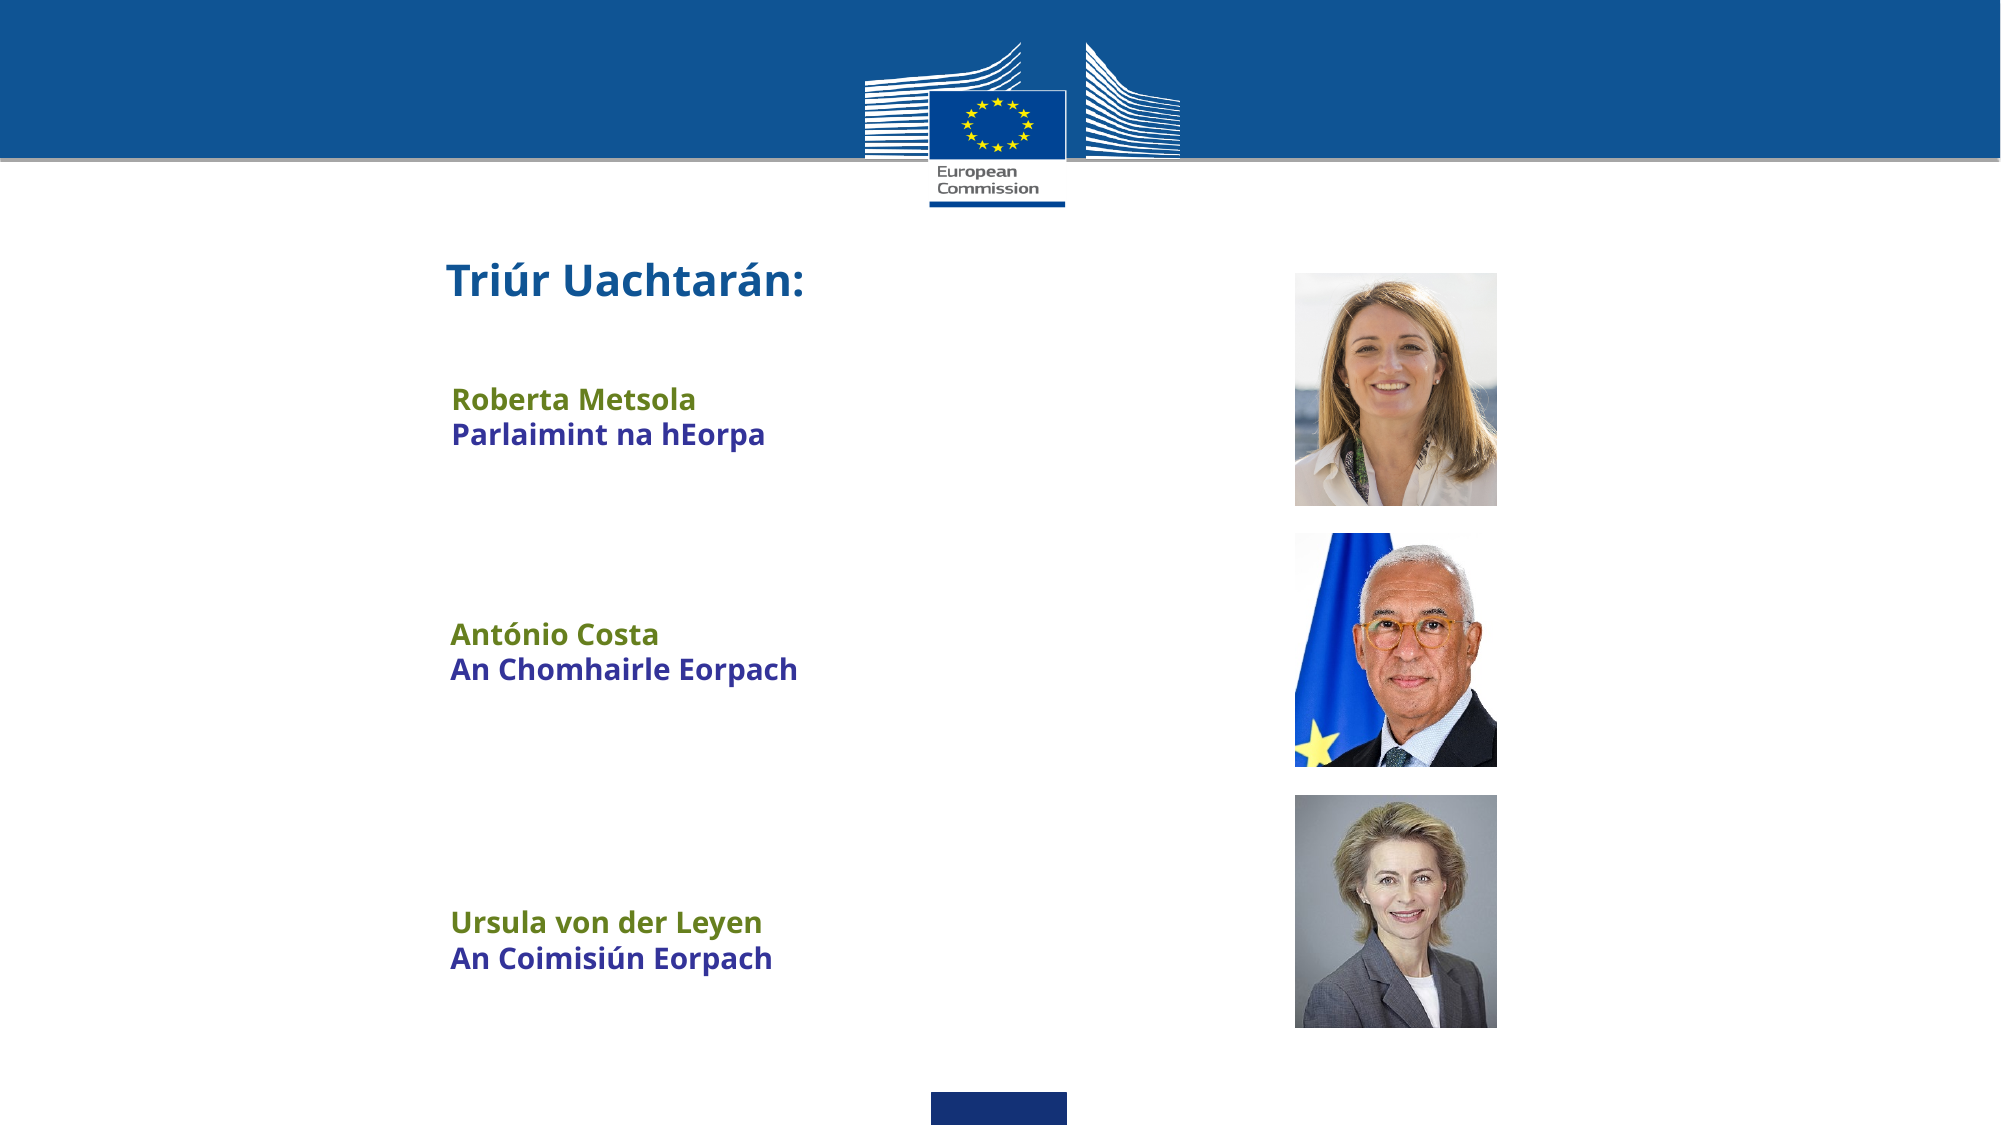

Triúr Uachtarán:
Roberta Metsola
Parlaimint na hEorpa
António Costa
An Chomhairle Eorpach
Ursula von der Leyen
An Coimisiún Eorpach